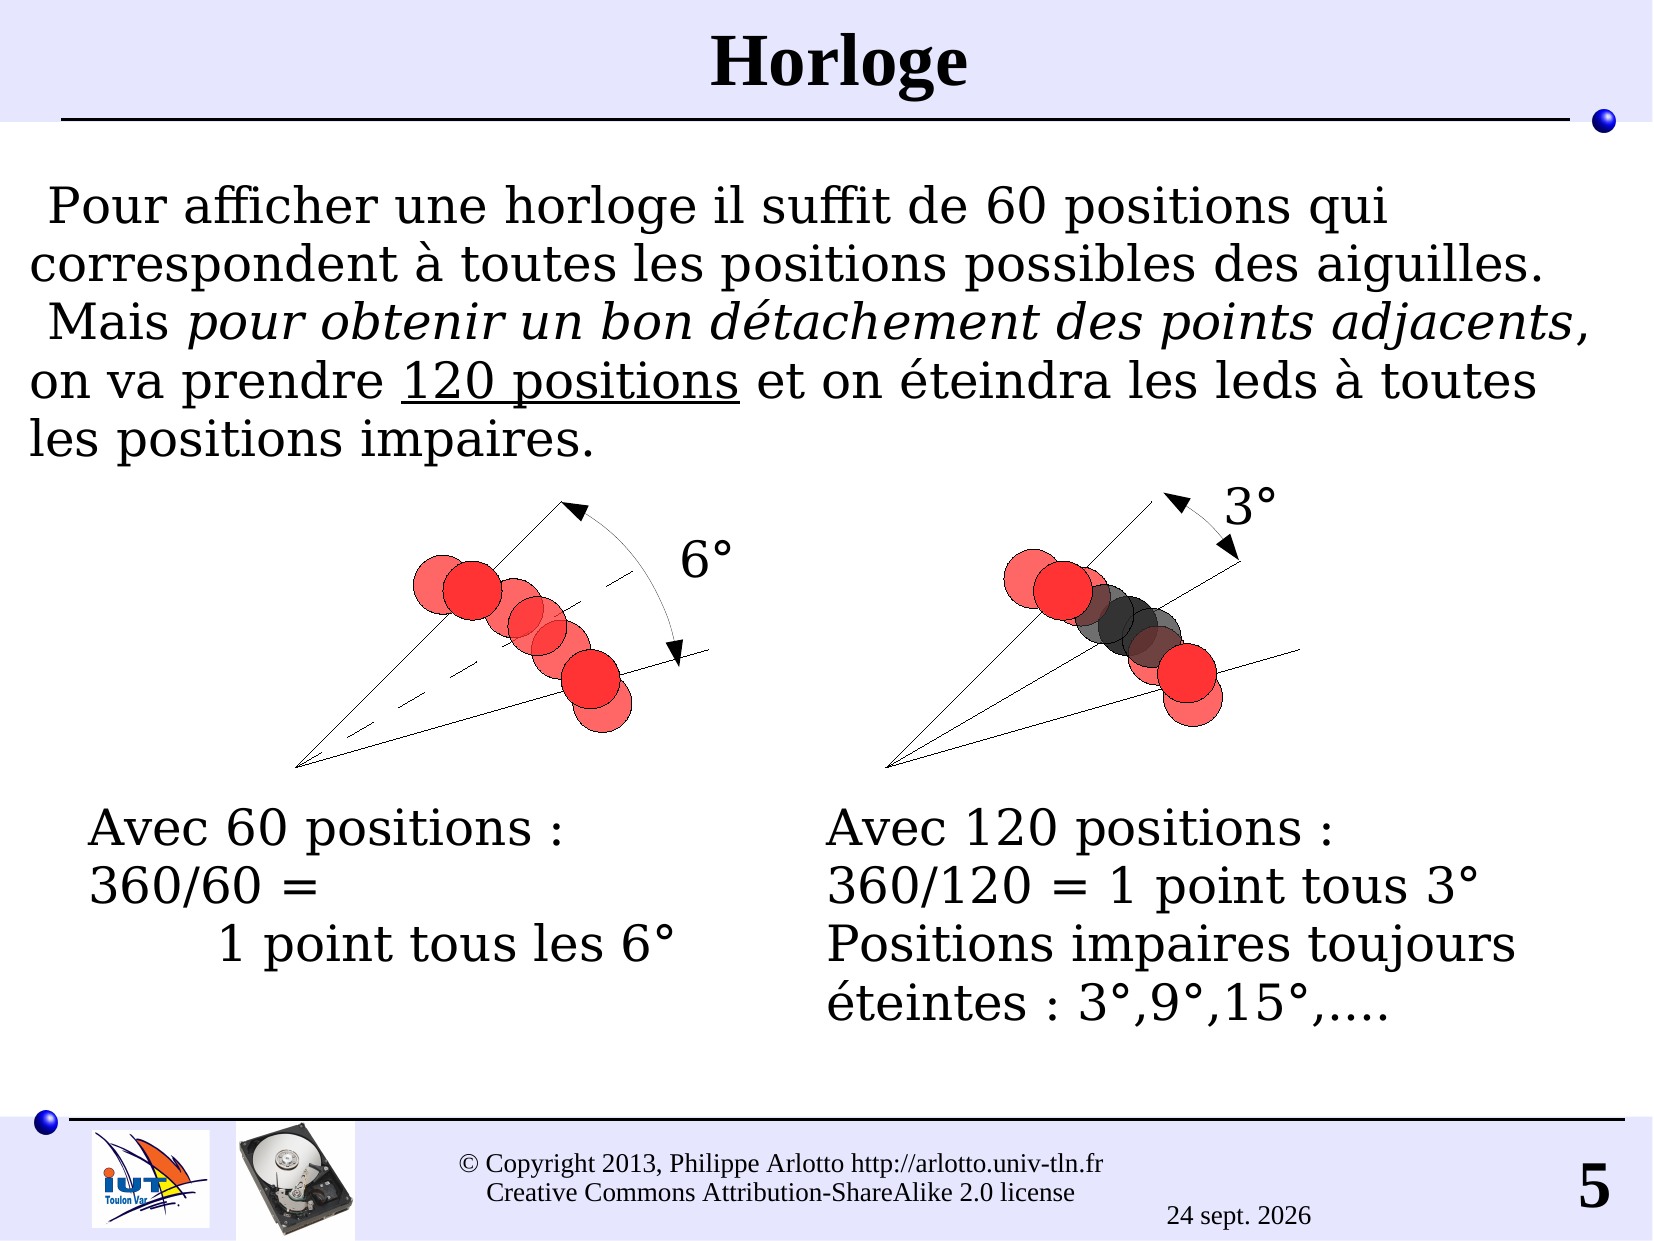

# Horloge
Pour afficher une horloge il suffit de 60 positions qui correspondent à toutes les positions possibles des aiguilles.
Mais pour obtenir un bon détachement des points adjacents, on va prendre 120 positions et on éteindra les leds à toutes les positions impaires.
3°
6°
Avec 60 positions :
360/60 =
 1 point tous les 6°
Avec 120 positions :
360/120 = 1 point tous 3°
Positions impaires toujours
éteintes : 3°,9°,15°,....